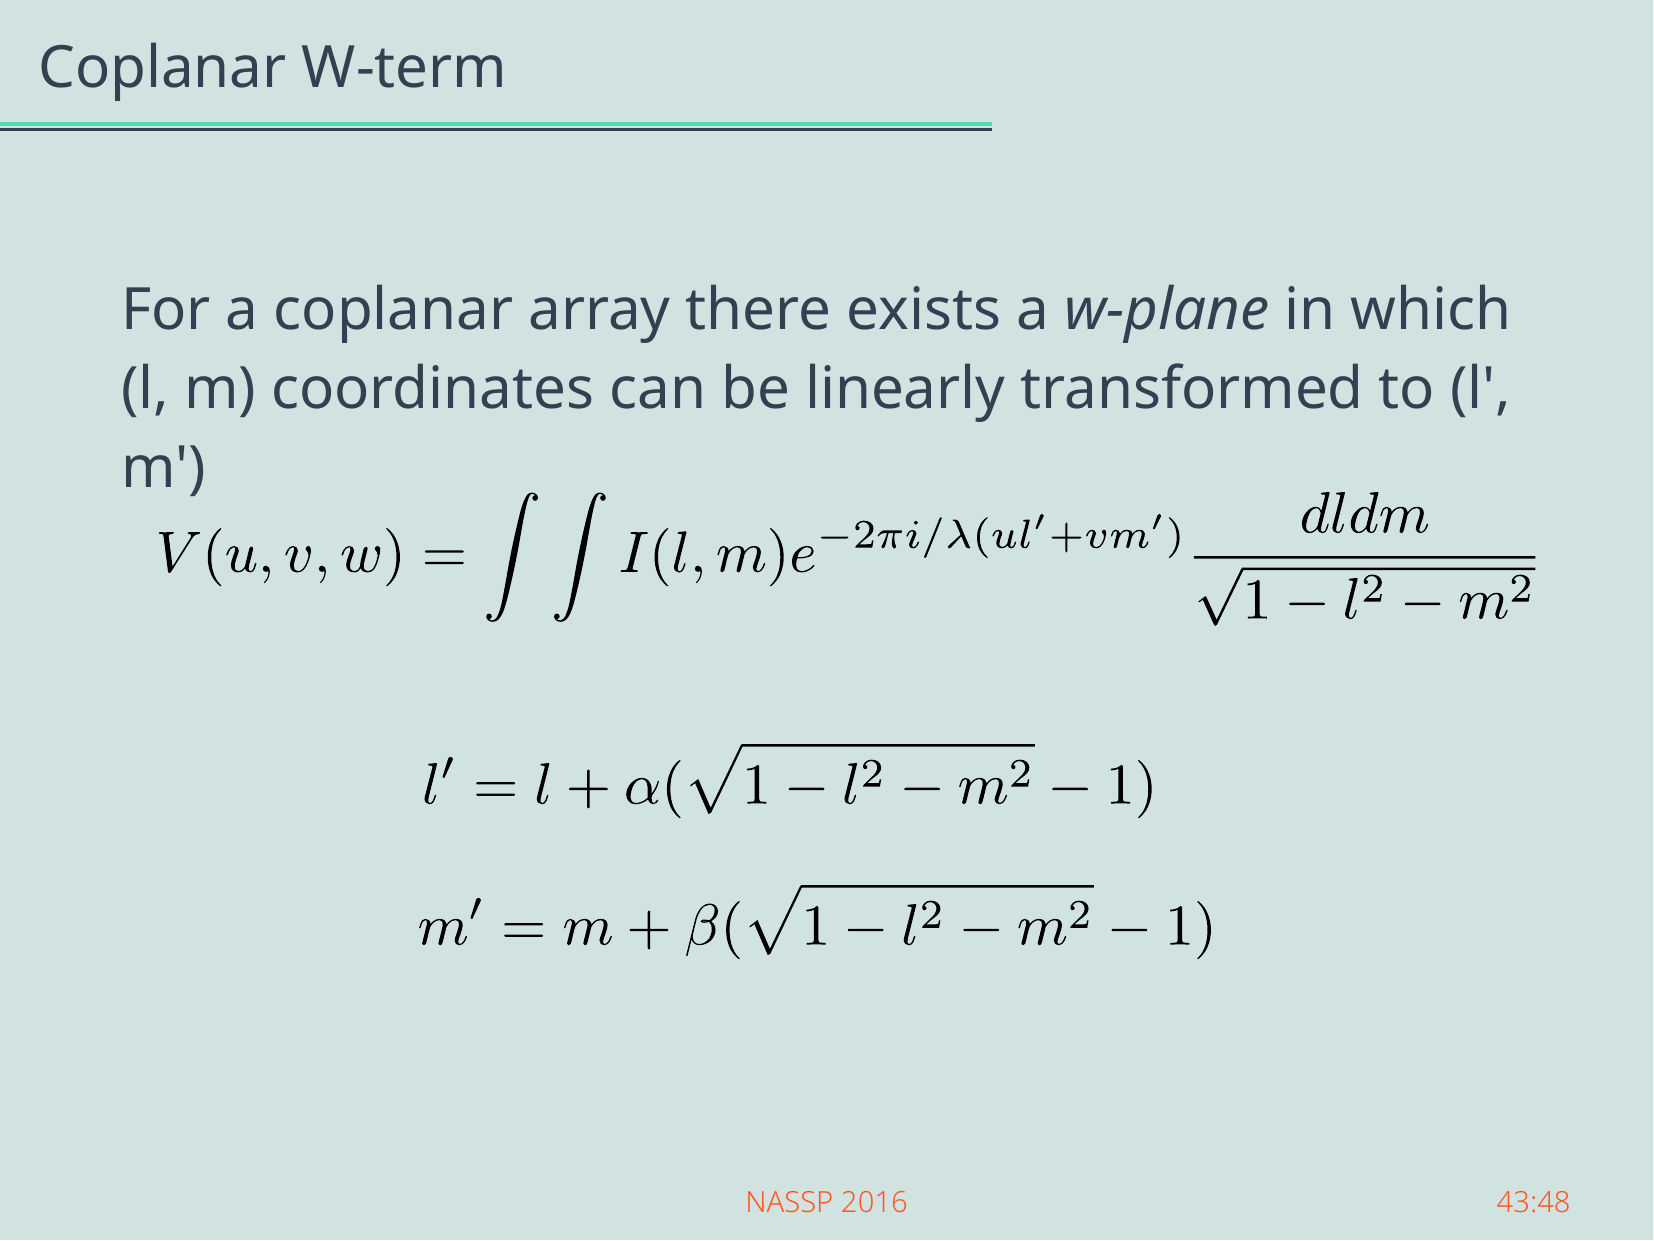

Coplanar W-term
For a coplanar array there exists a w-plane in which (l, m) coordinates can be linearly transformed to (l', m')
NASSP 2016
43